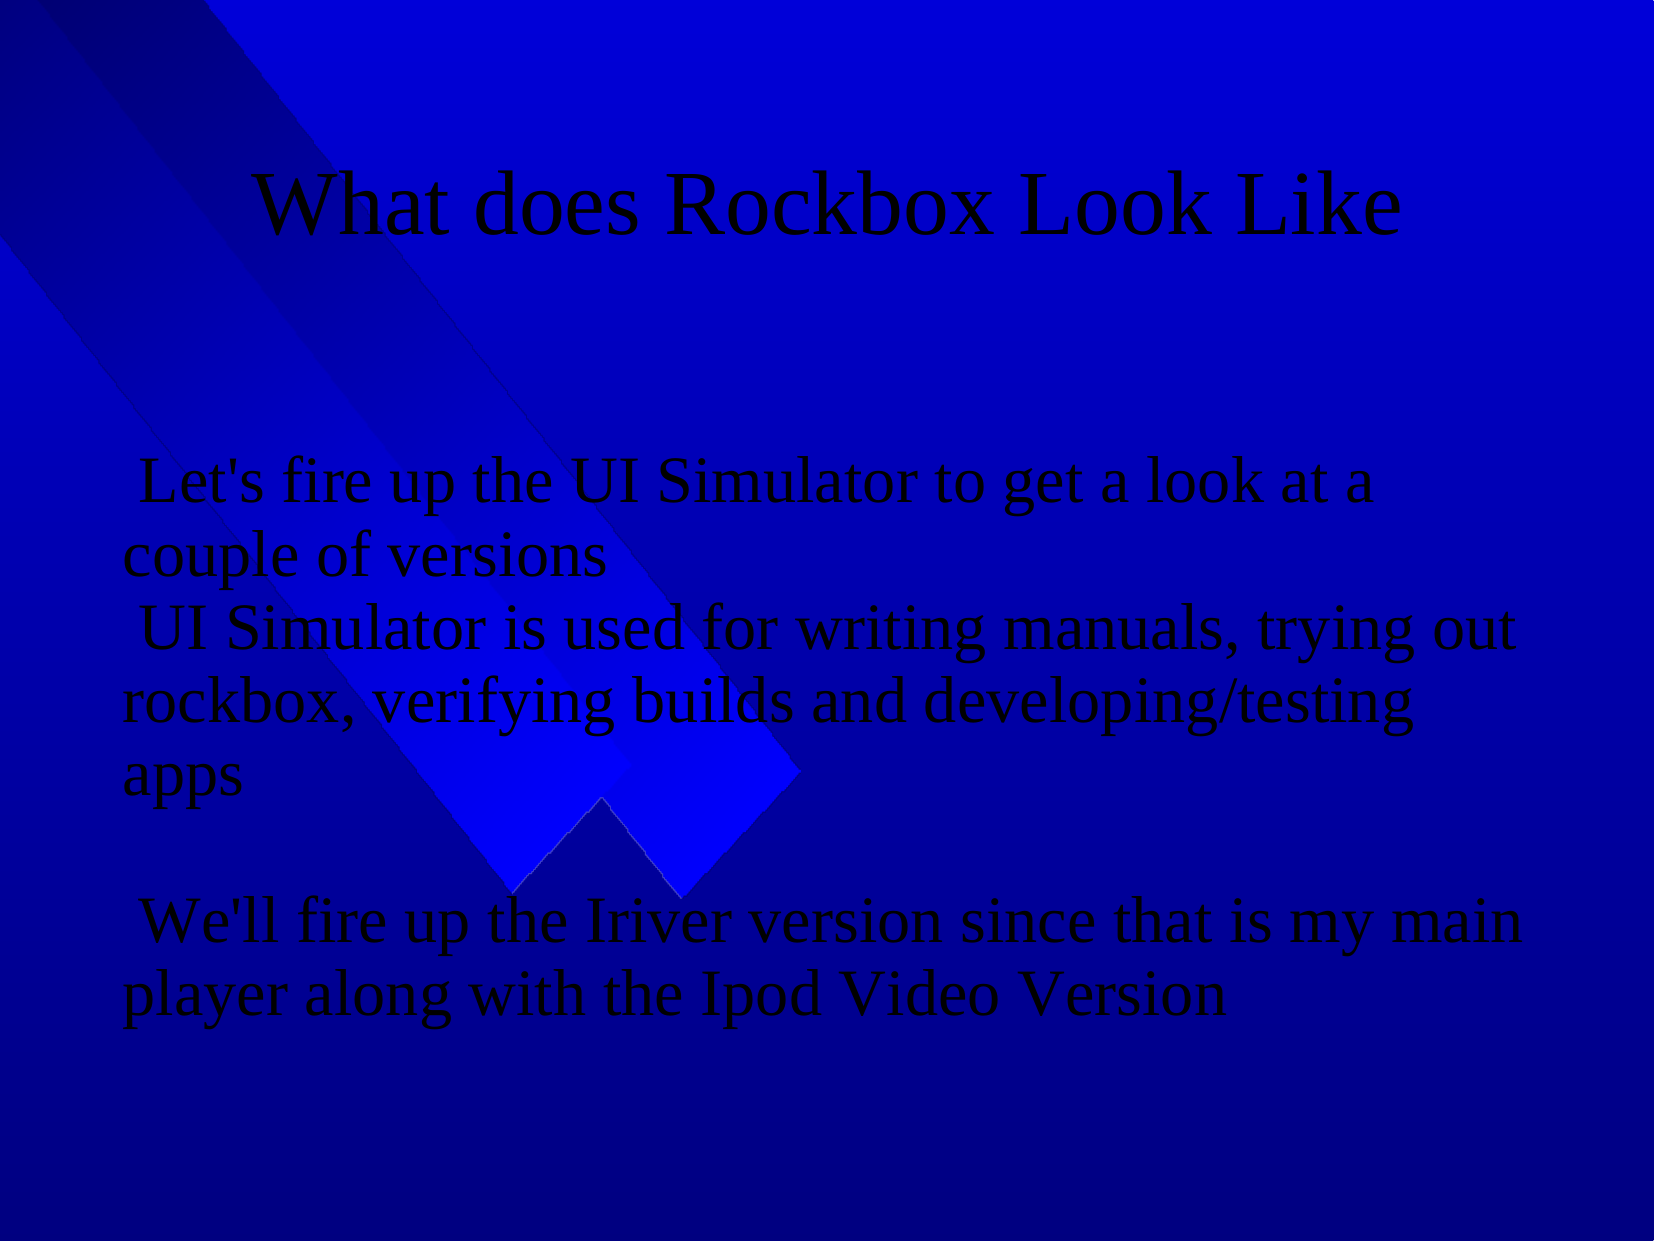

# What does Rockbox Look Like
 Let's fire up the UI Simulator to get a look at a couple of versions
 UI Simulator is used for writing manuals, trying out rockbox, verifying builds and developing/testing apps
 We'll fire up the Iriver version since that is my main player along with the Ipod Video Version